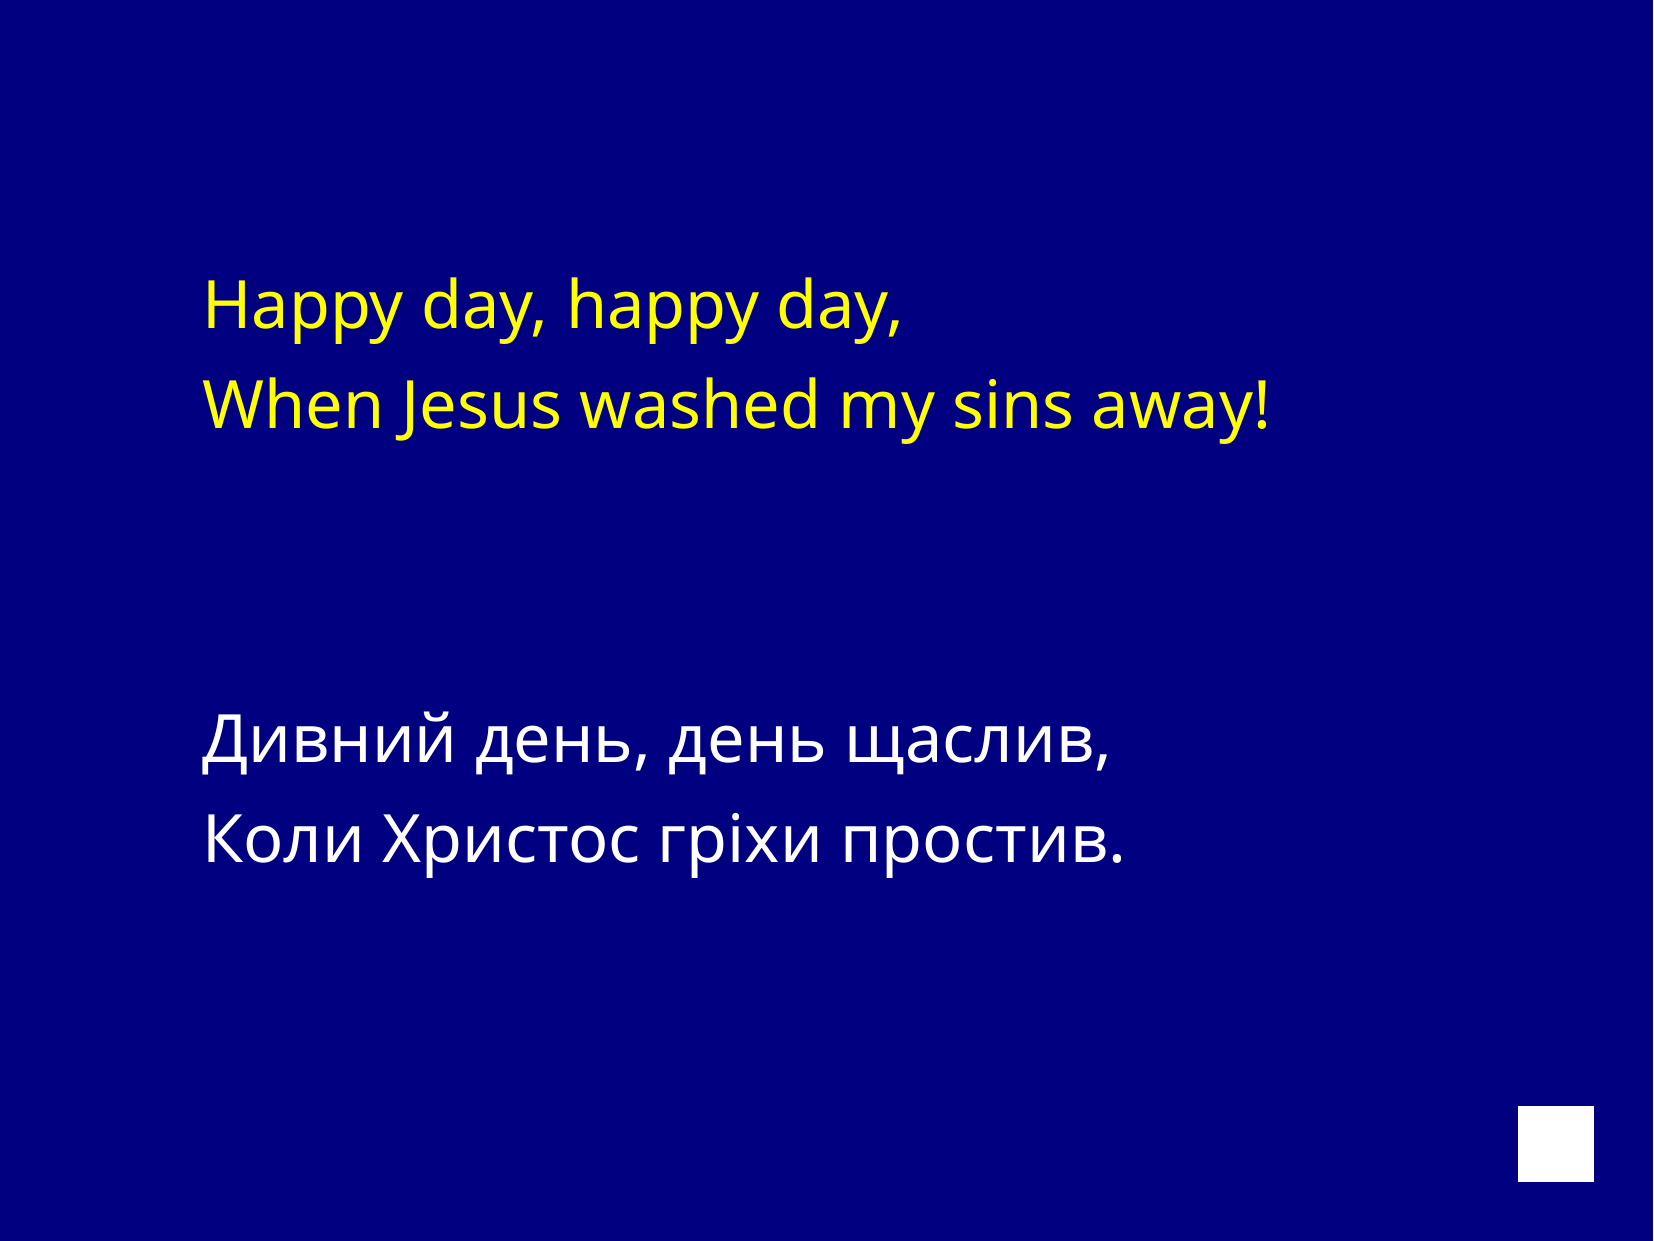

Happy day, happy day,
	When Jesus washed my sins away!
	Дивний день, день щаслив,
	Коли Христос гріхи простив.